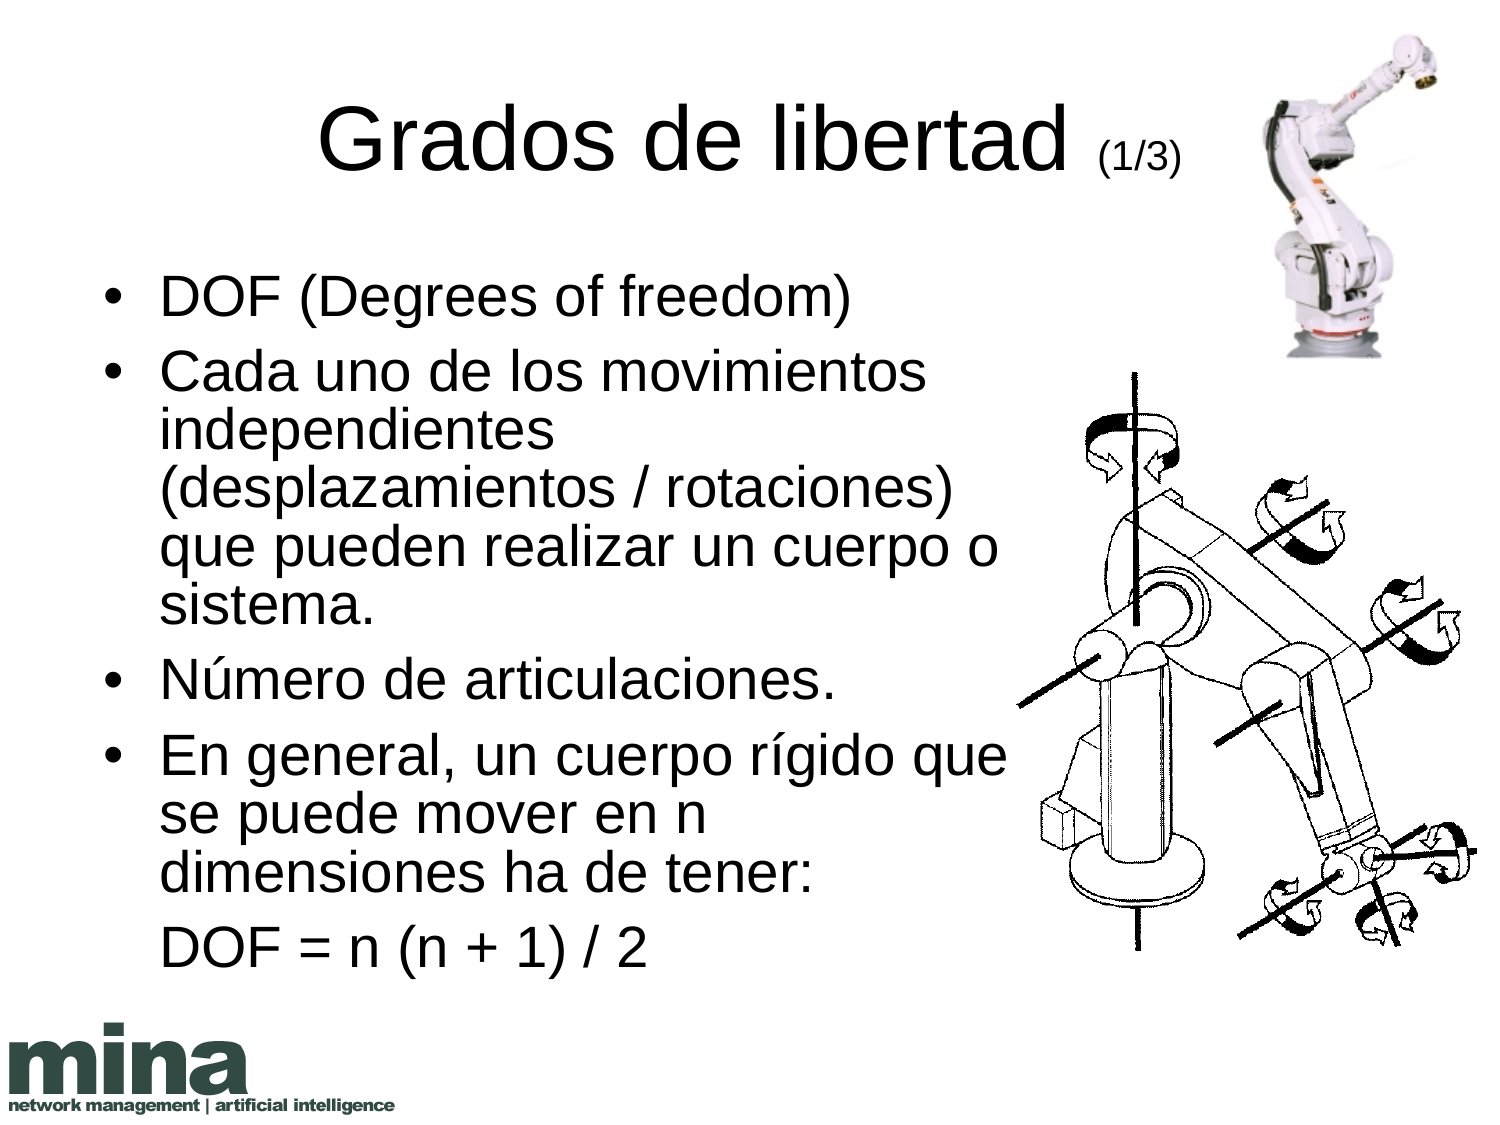

# Grados de libertad (1/3)
DOF (Degrees of freedom)
Cada uno de los movimientos independientes (desplazamientos / rotaciones) que pueden realizar un cuerpo o sistema.
Número de articulaciones.
En general, un cuerpo rígido que se puede mover en n dimensiones ha de tener:
DOF = n (n + 1) / 2